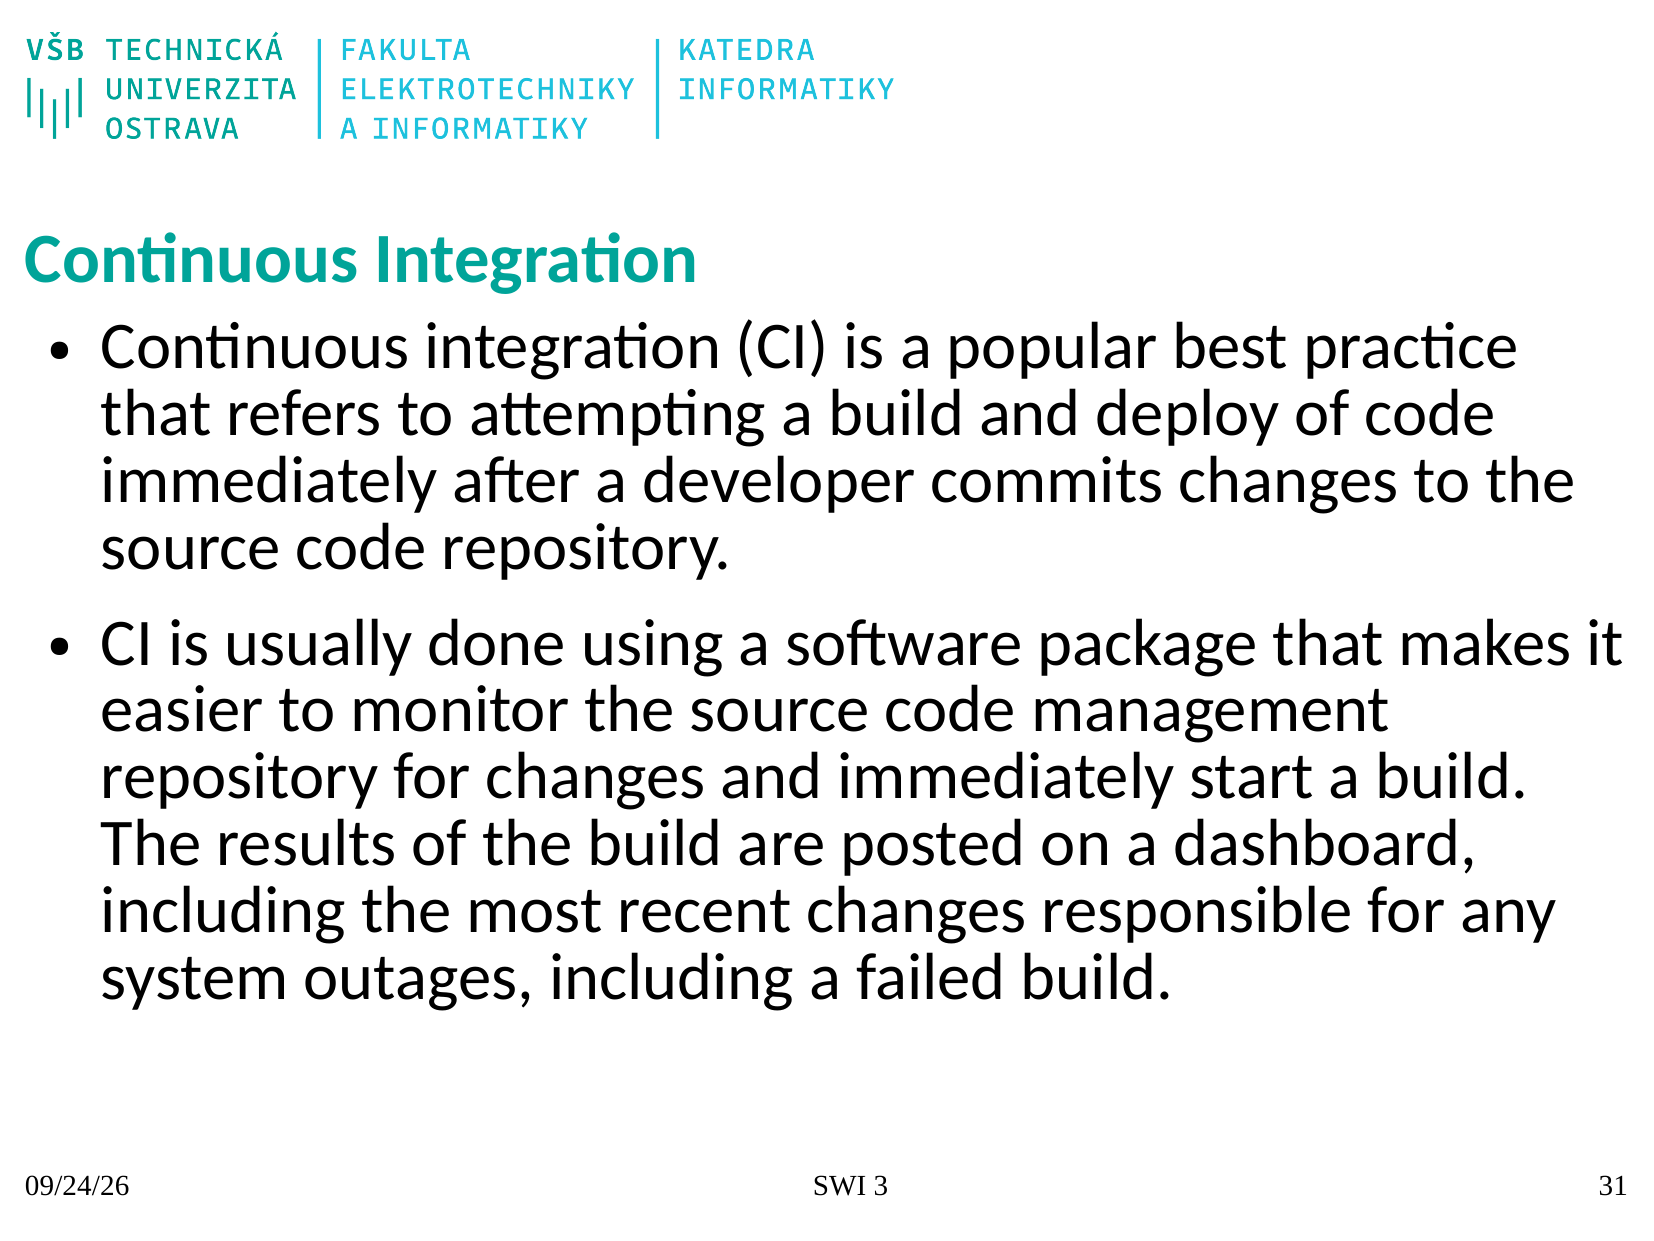

# Continuous Integration
Continuous integration (CI) is a popular best practice that refers to attempting a build and deploy of code immediately after a developer commits changes to the source code repository.
CI is usually done using a software package that makes it easier to monitor the source code management repository for changes and immediately start a build. The results of the build are posted on a dashboard, including the most recent changes responsible for any system outages, including a failed build.
SWI 3
31